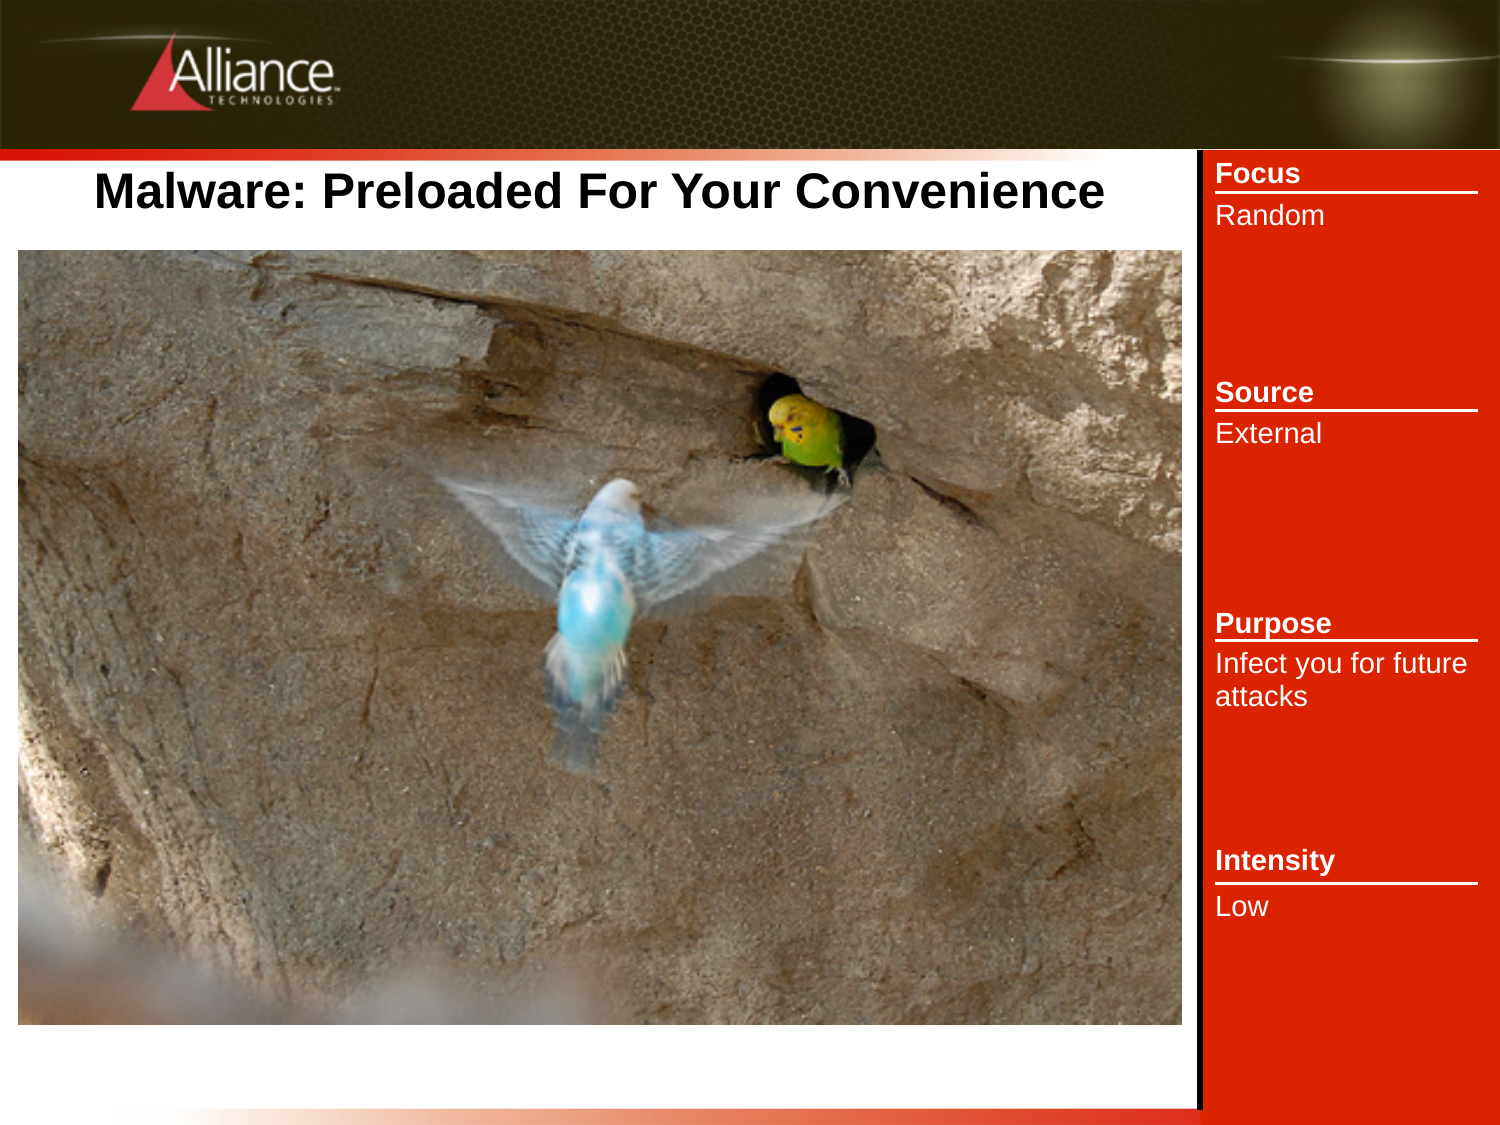

Focus
Malware: Preloaded For Your Convenience
Random
Source
External
Purpose
Infect you for future attacks
Intensity
Low